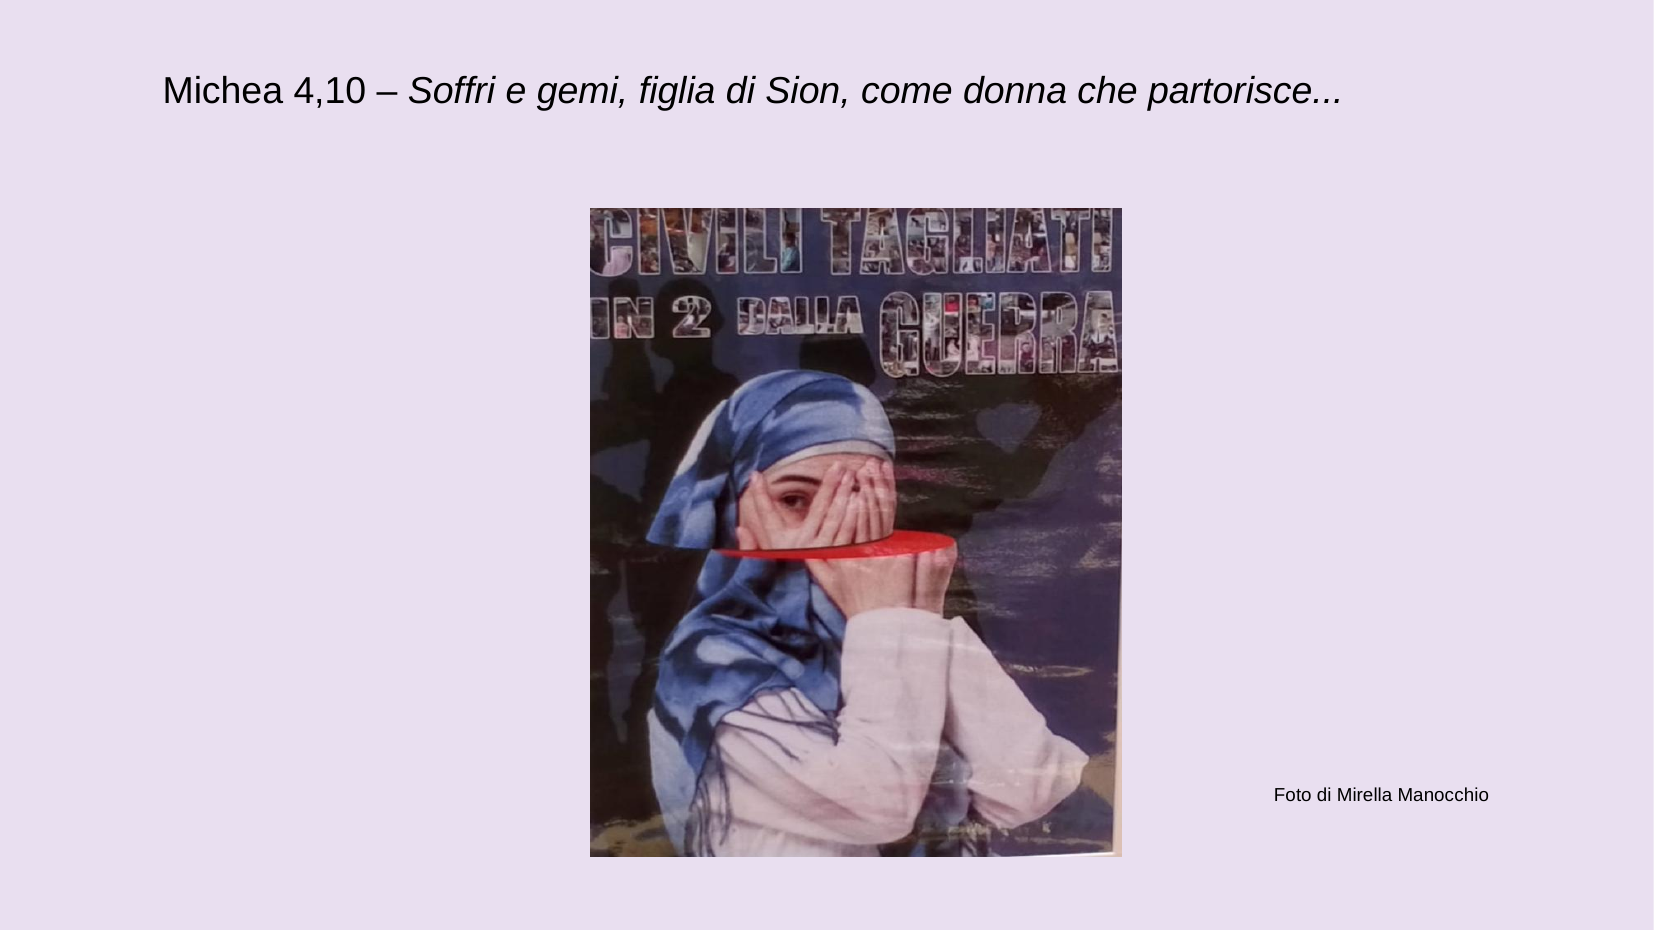

#
Michea 4,10 – Soffri e gemi, figlia di Sion, come donna che partorisce...
 Foto di Mirella Manocchio